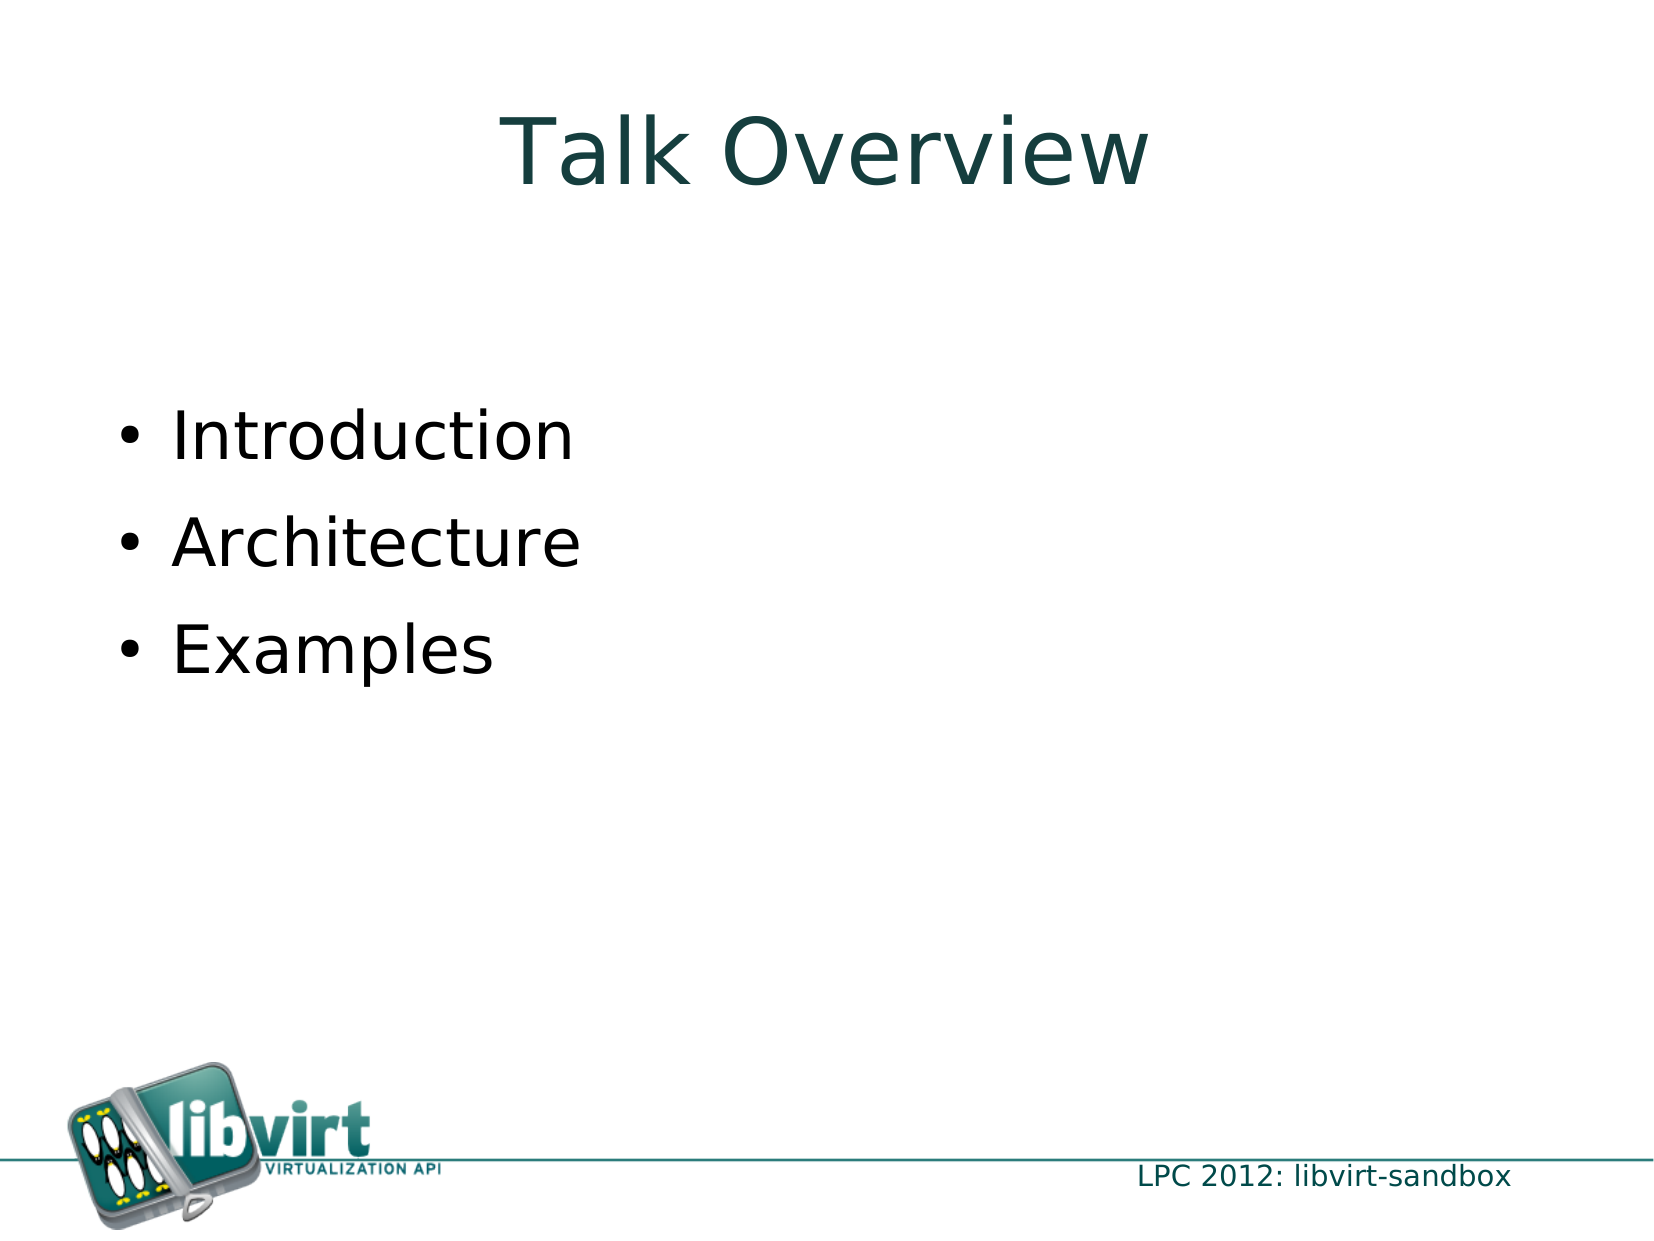

# Talk Overview
Introduction
Architecture
Examples
LPC 2012: libvirt-sandbox